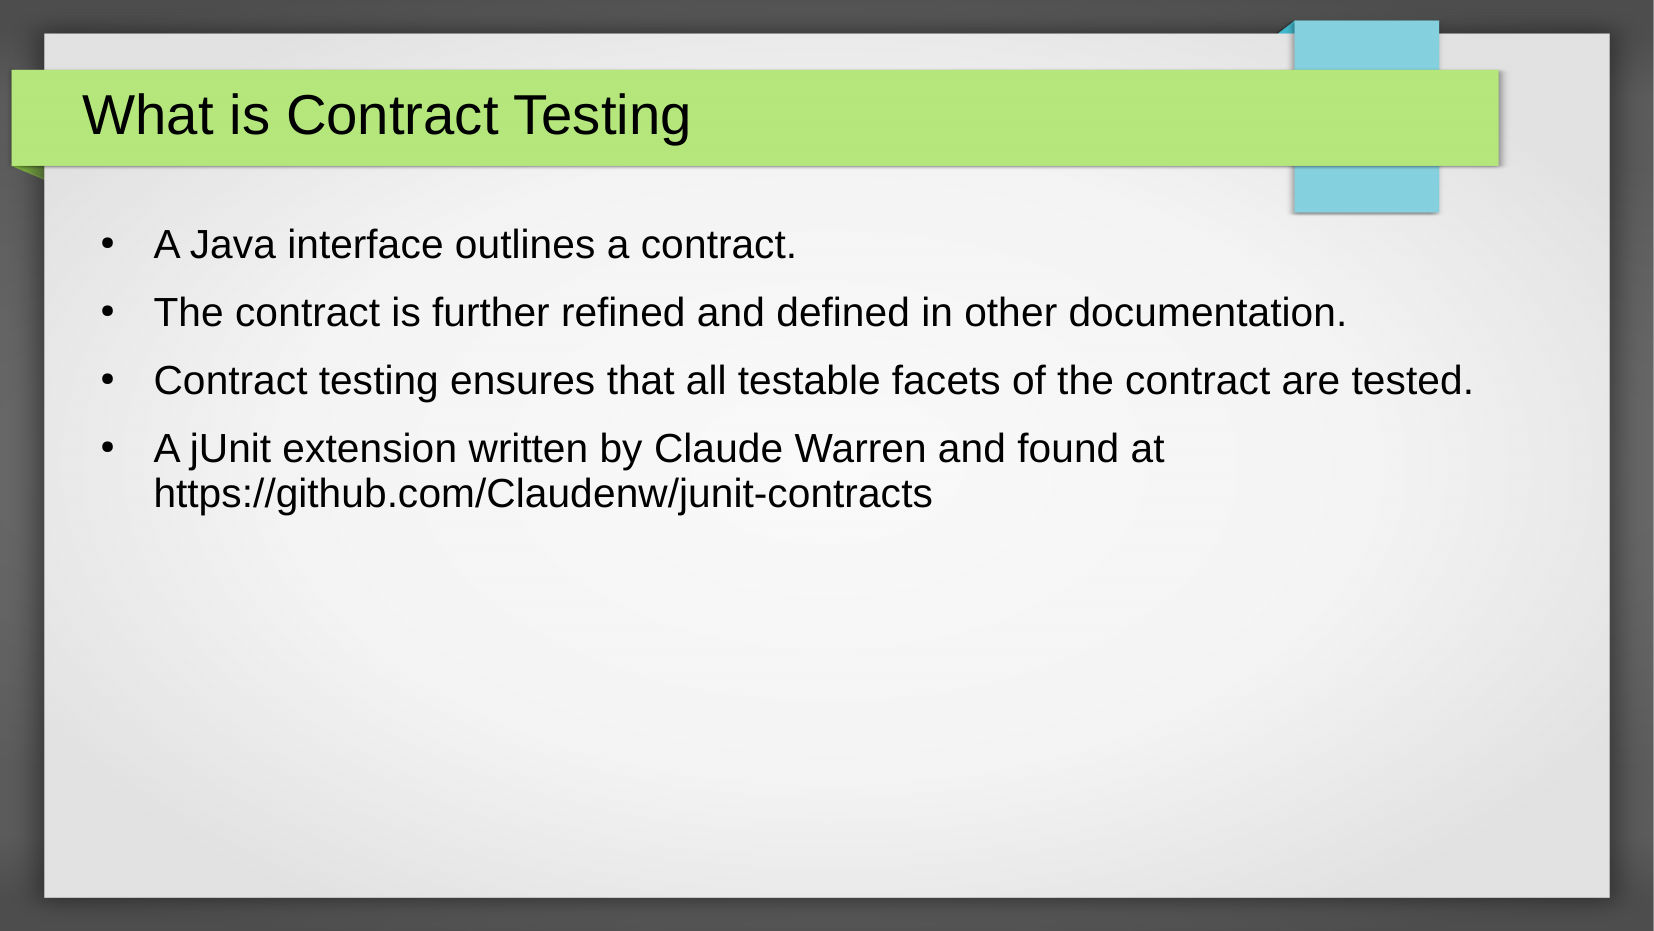

# What is Contract Testing
A Java interface outlines a contract.
The contract is further refined and defined in other documentation.
Contract testing ensures that all testable facets of the contract are tested.
A jUnit extension written by Claude Warren and found at https://github.com/Claudenw/junit-contracts